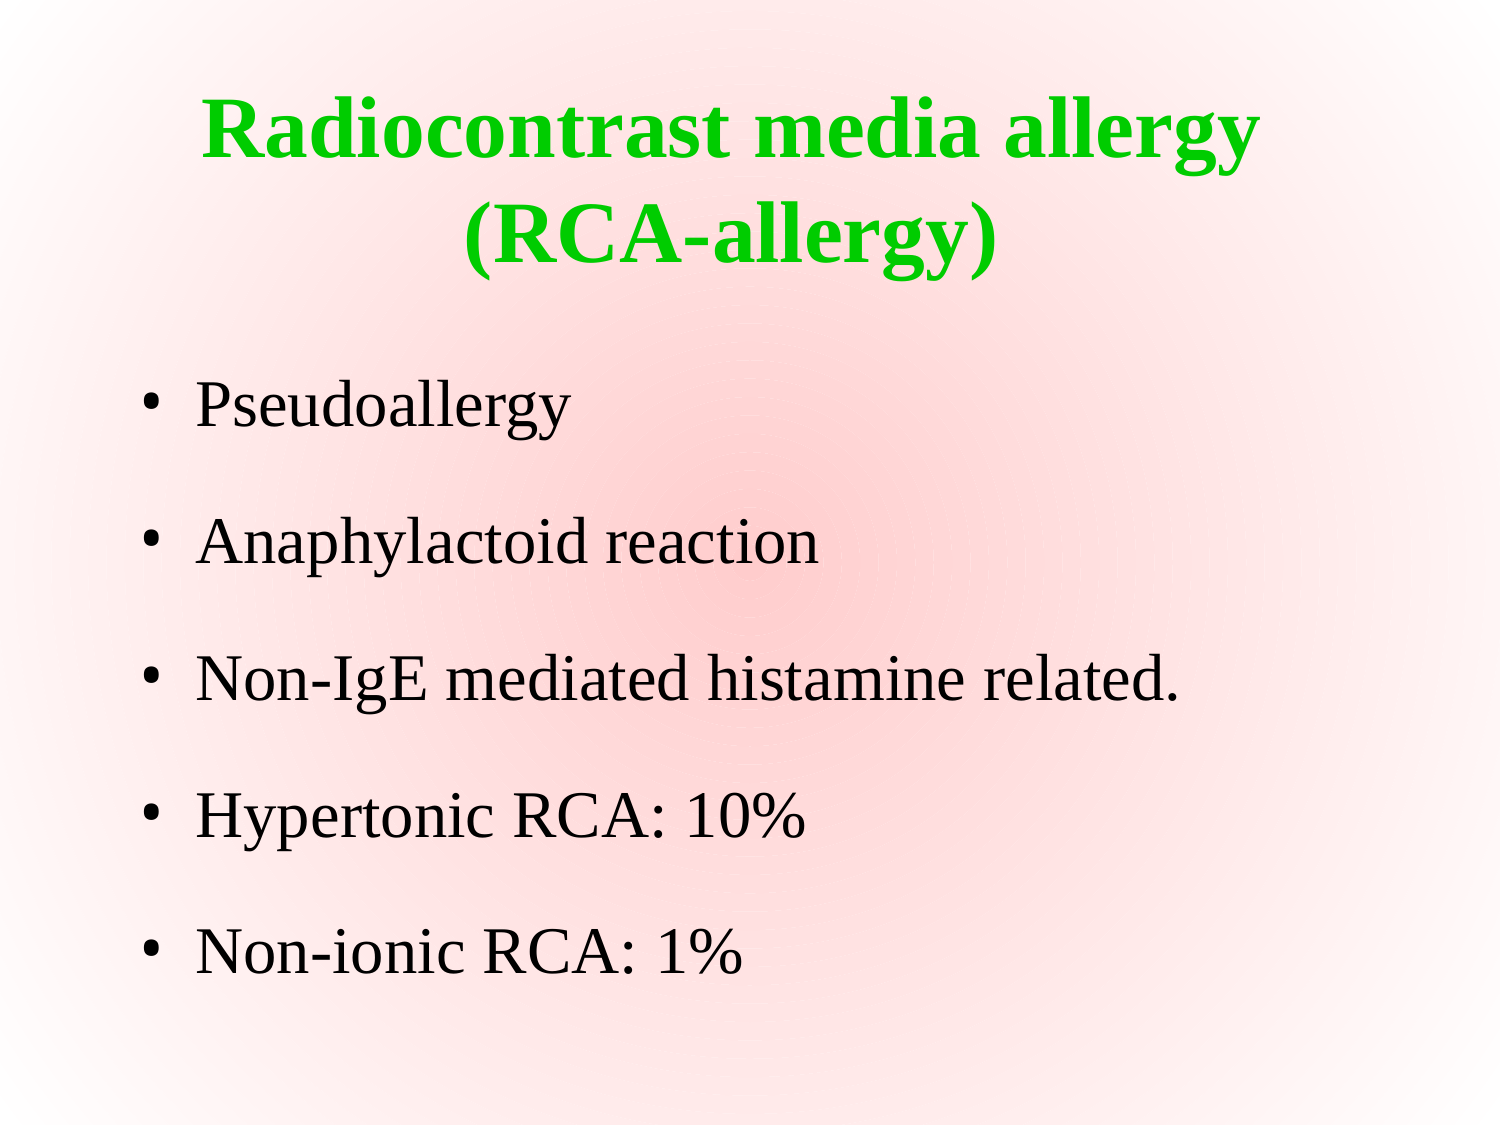

Radiocontrast media allergy (RCA-allergy)
# Pseudoallergy
Anaphylactoid reaction
Non-IgE mediated histamine related.
Hypertonic RCA: 10%
Non-ionic RCA: 1%